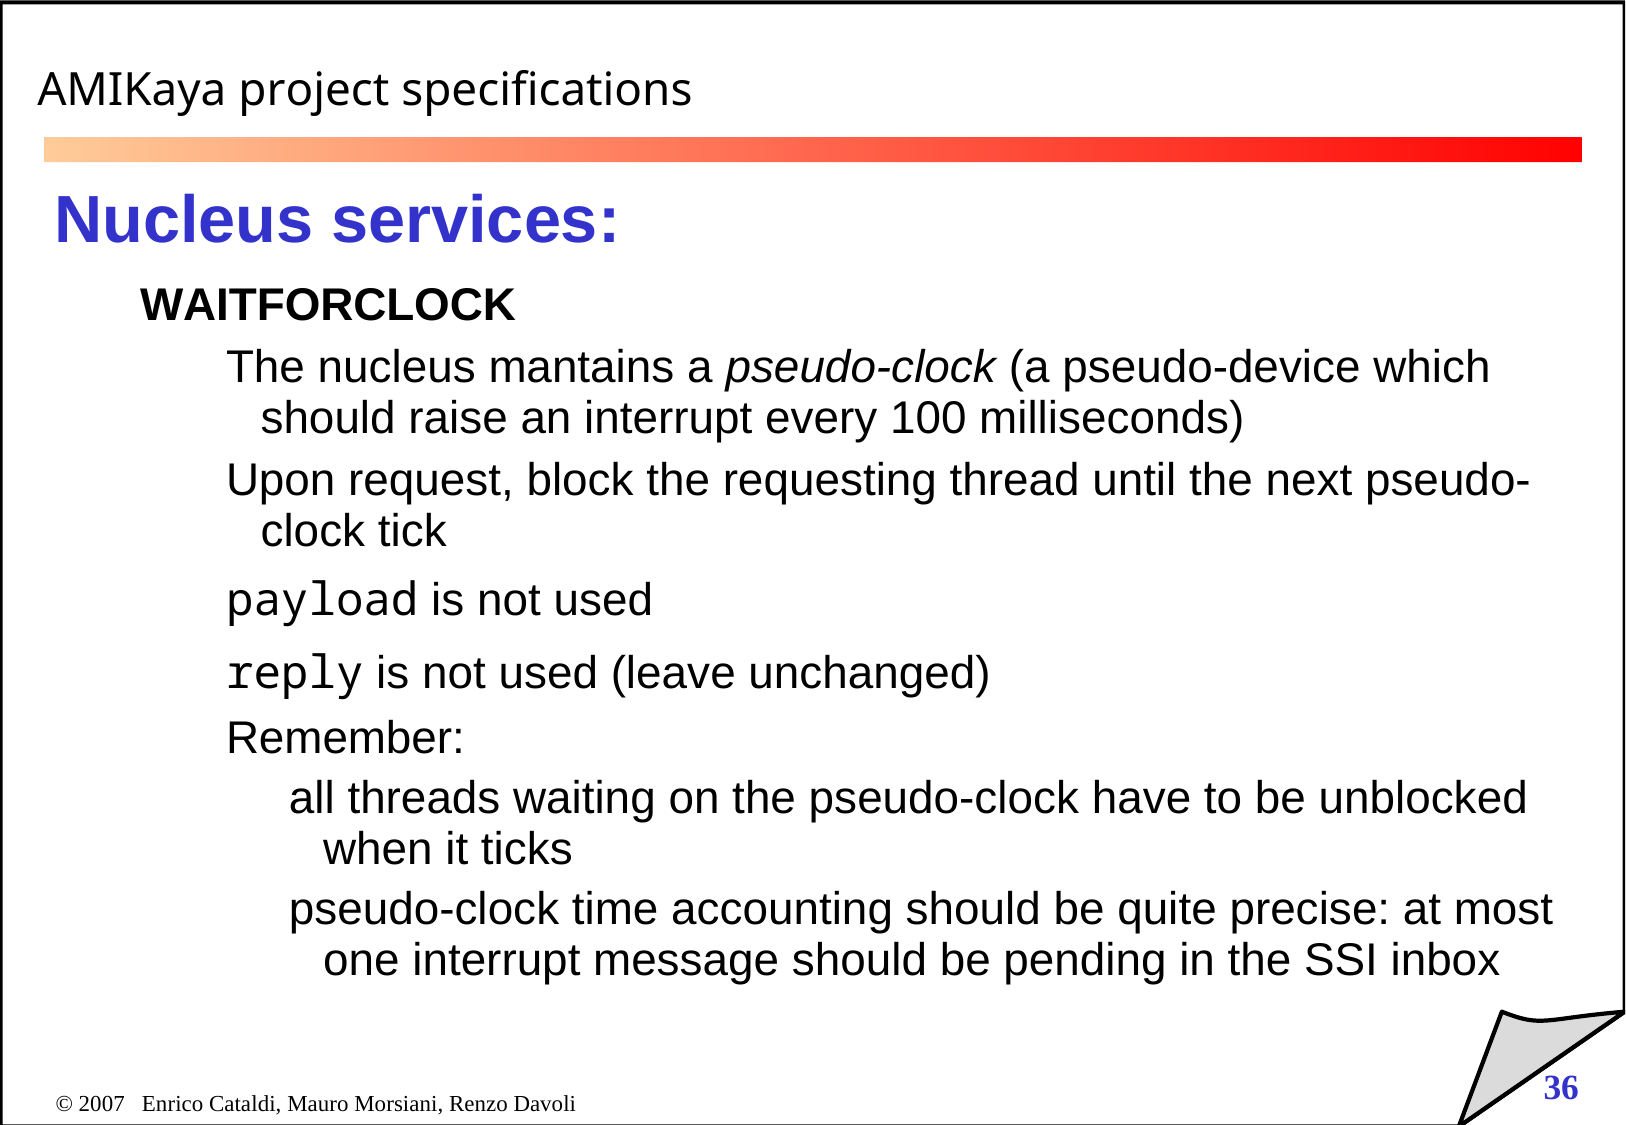

# AMIKaya project specifications
Nucleus services:
WAITFORCLOCK
The nucleus mantains a pseudo-clock (a pseudo-device which should raise an interrupt every 100 milliseconds)
Upon request, block the requesting thread until the next pseudo-clock tick
payload is not used
reply is not used (leave unchanged)
Remember:
all threads waiting on the pseudo-clock have to be unblocked when it ticks
pseudo-clock time accounting should be quite precise: at most one interrupt message should be pending in the SSI inbox